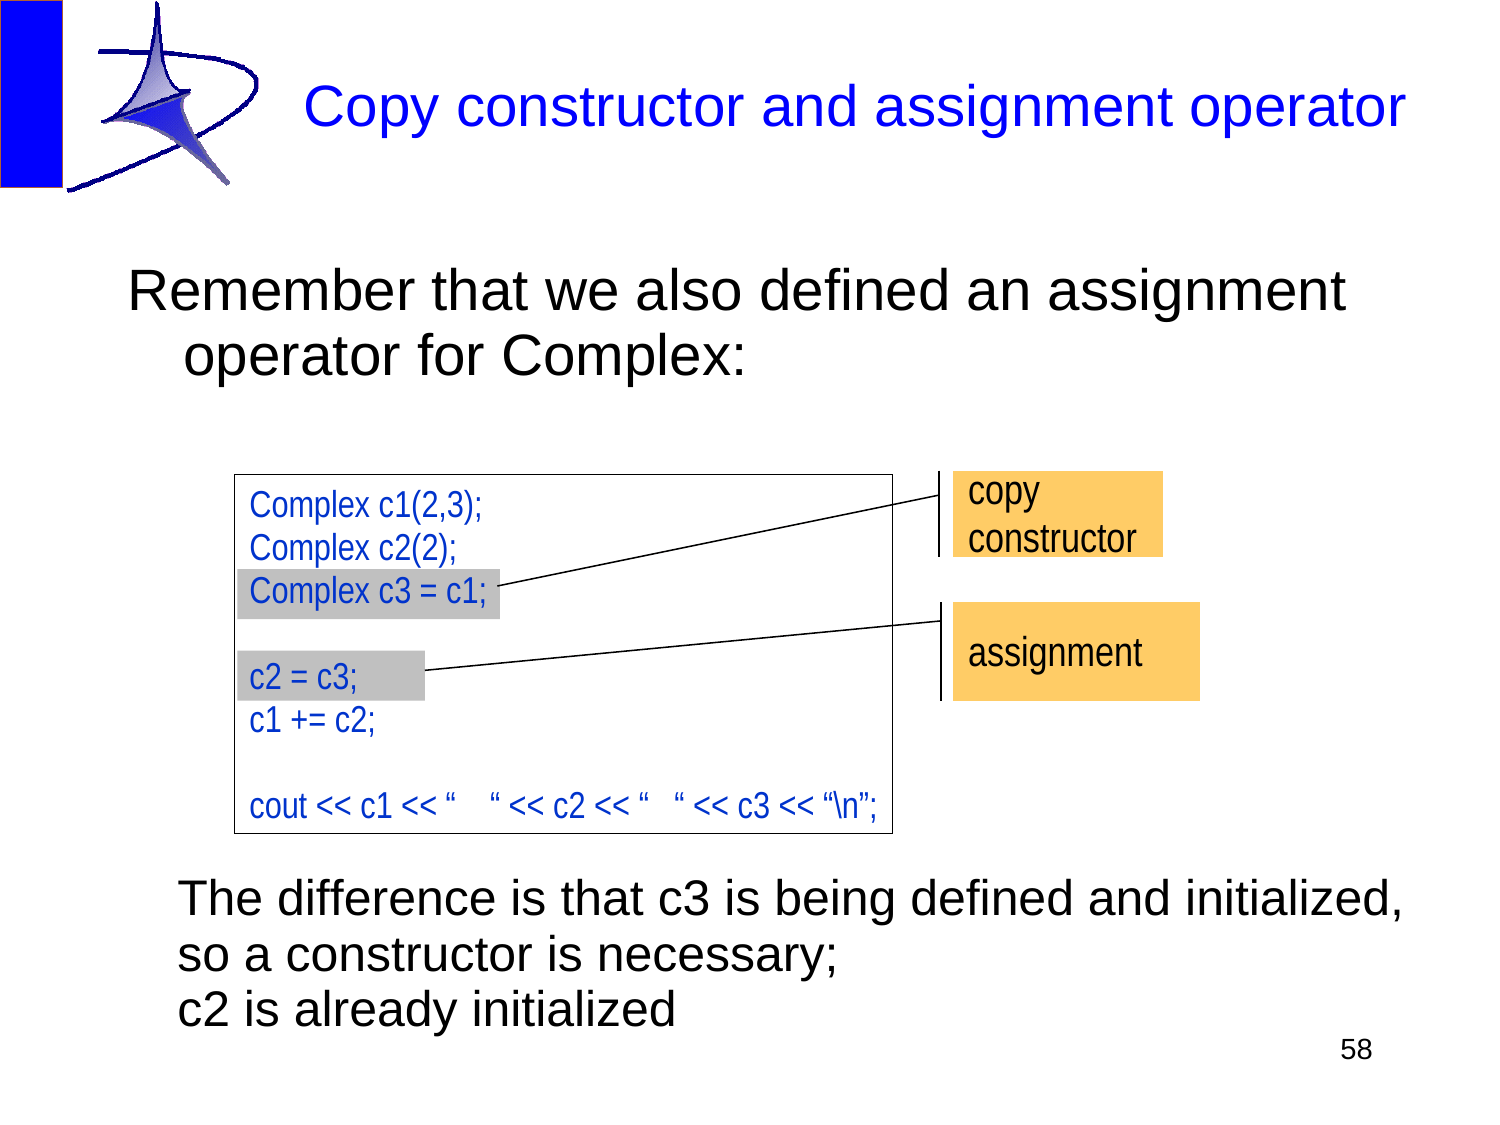

# Copy constructor and assignment operator
Remember that we also defined an assignment operator for Complex:
copy
constructor
Complex c1(2,3);
Complex c2(2);
Complex c3 = c1;
c2 = c3;
c1 += c2;
cout << c1 << “ “ << c2 << “ “ << c3 << “\n”;
assignment
The difference is that c3 is being defined and initialized, so a constructor is necessary;
c2 is already initialized
58